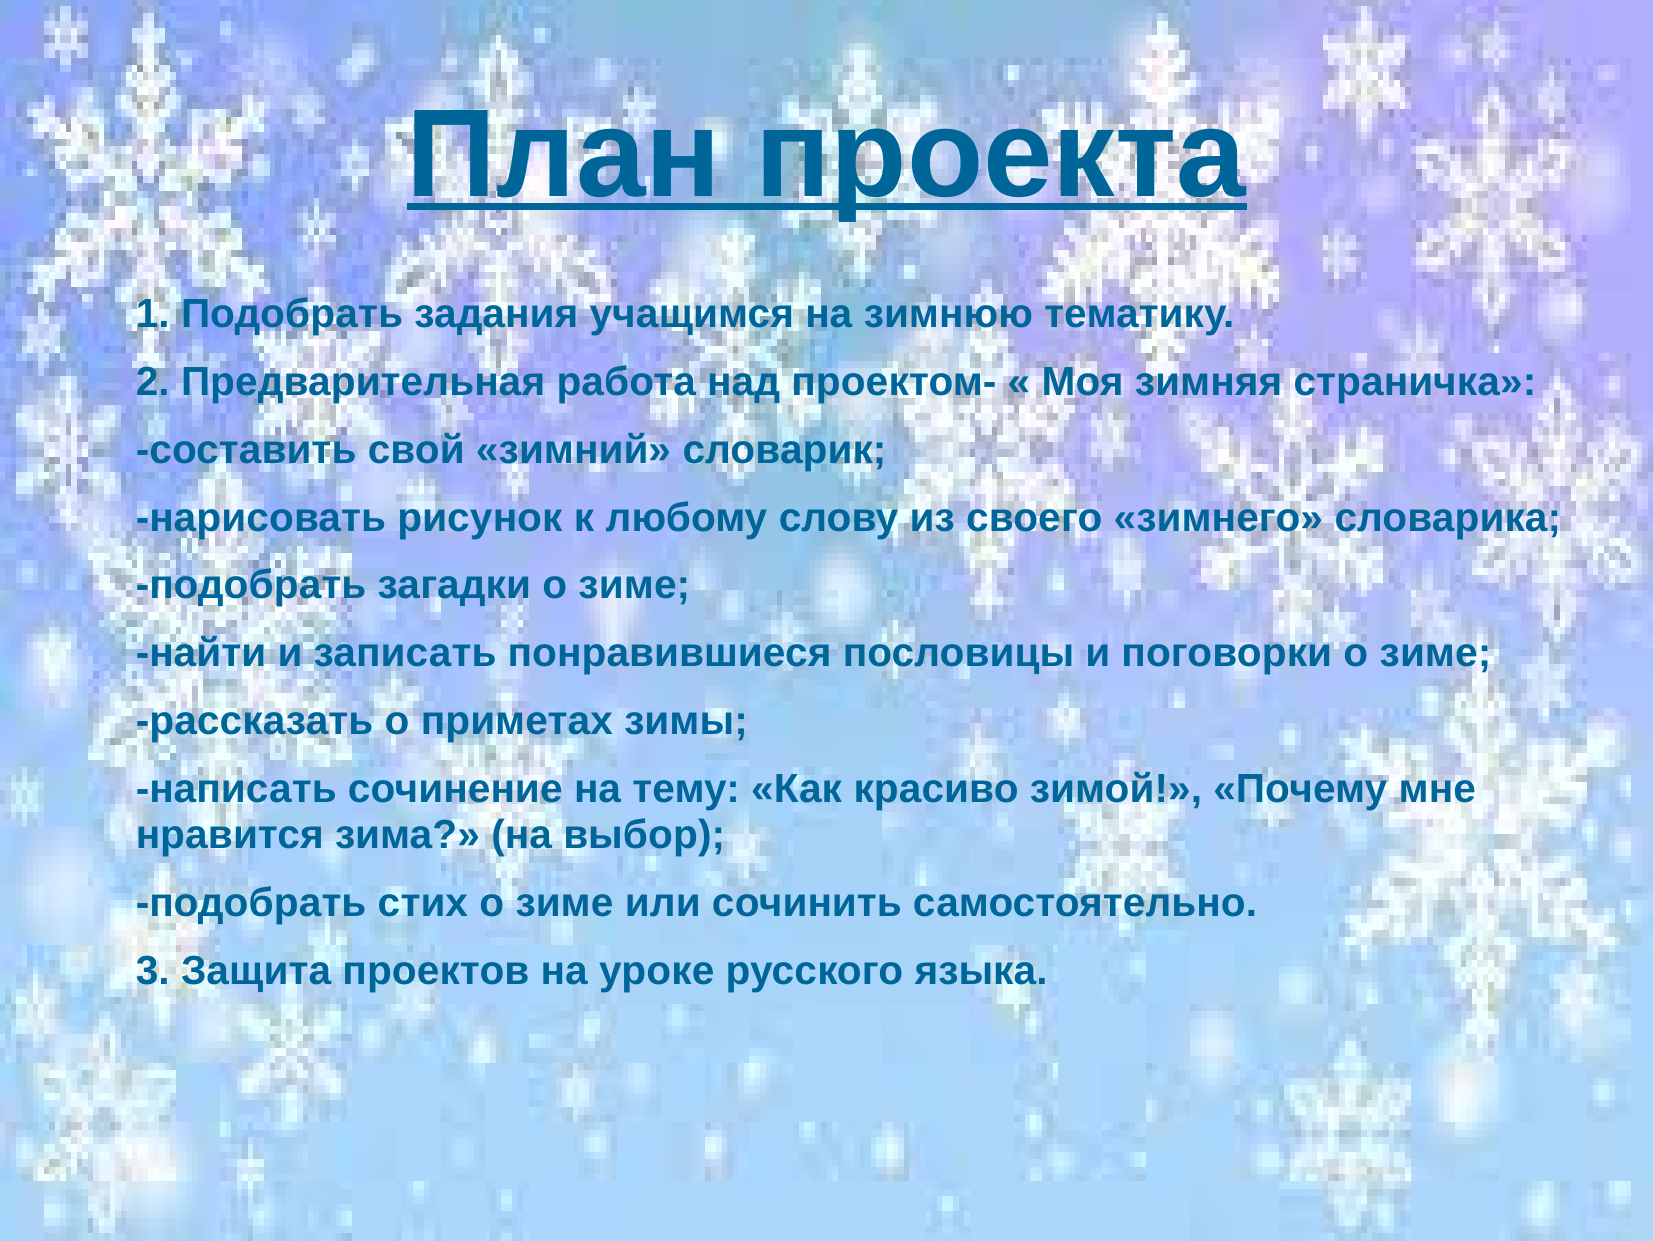

# План проекта
1. Подобрать задания учащимся на зимнюю тематику.
2. Предварительная работа над проектом- « Моя зимняя страничка»:
-составить свой «зимний» словарик;
-нарисовать рисунок к любому слову из своего «зимнего» словарика;
-подобрать загадки о зиме;
-найти и записать понравившиеся пословицы и поговорки о зиме;
-рассказать о приметах зимы;
-написать сочинение на тему: «Как красиво зимой!», «Почему мне нравится зима?» (на выбор);
-подобрать стих о зиме или сочинить самостоятельно.
3. Защита проектов на уроке русского языка.